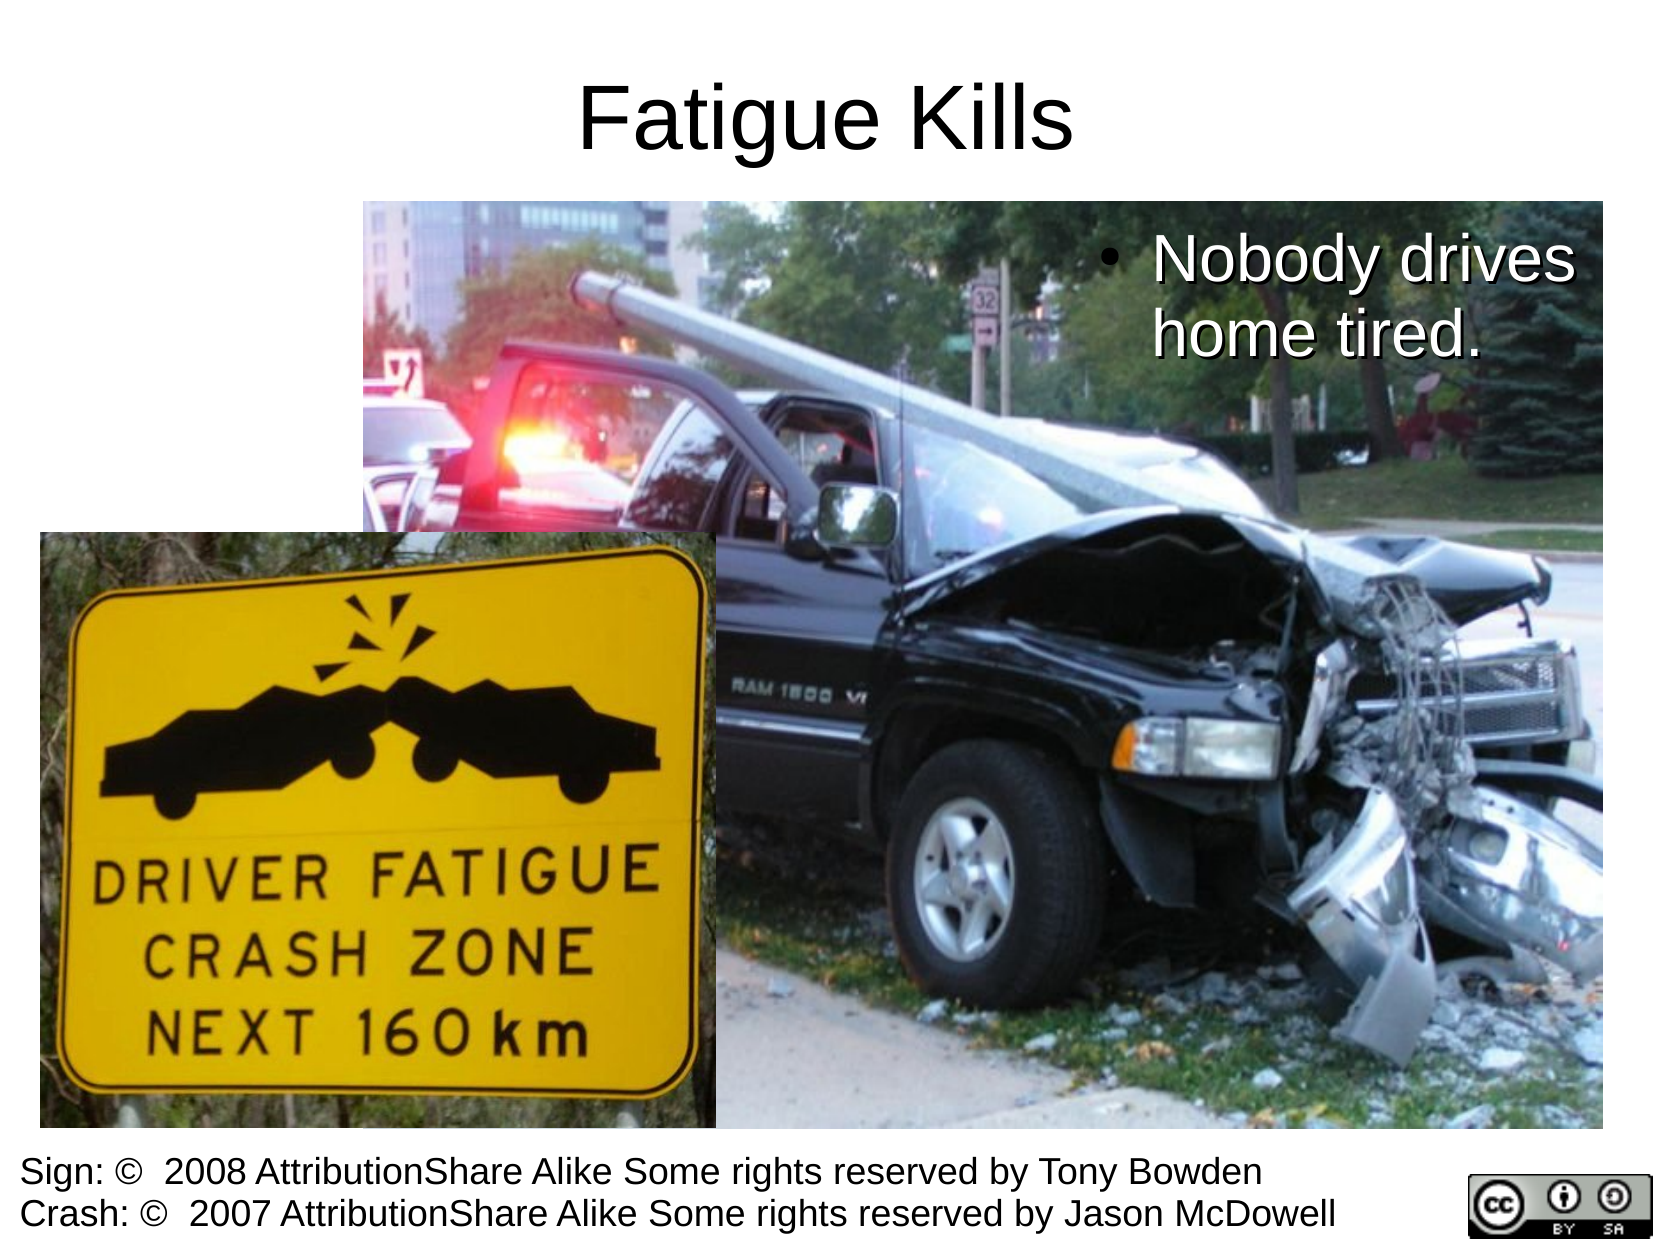

# Fatigue Kills
Nobody drives home tired.
Sign: © 2008 AttributionShare Alike Some rights reserved by Tony Bowden
Crash: © 2007 AttributionShare Alike Some rights reserved by Jason McDowell